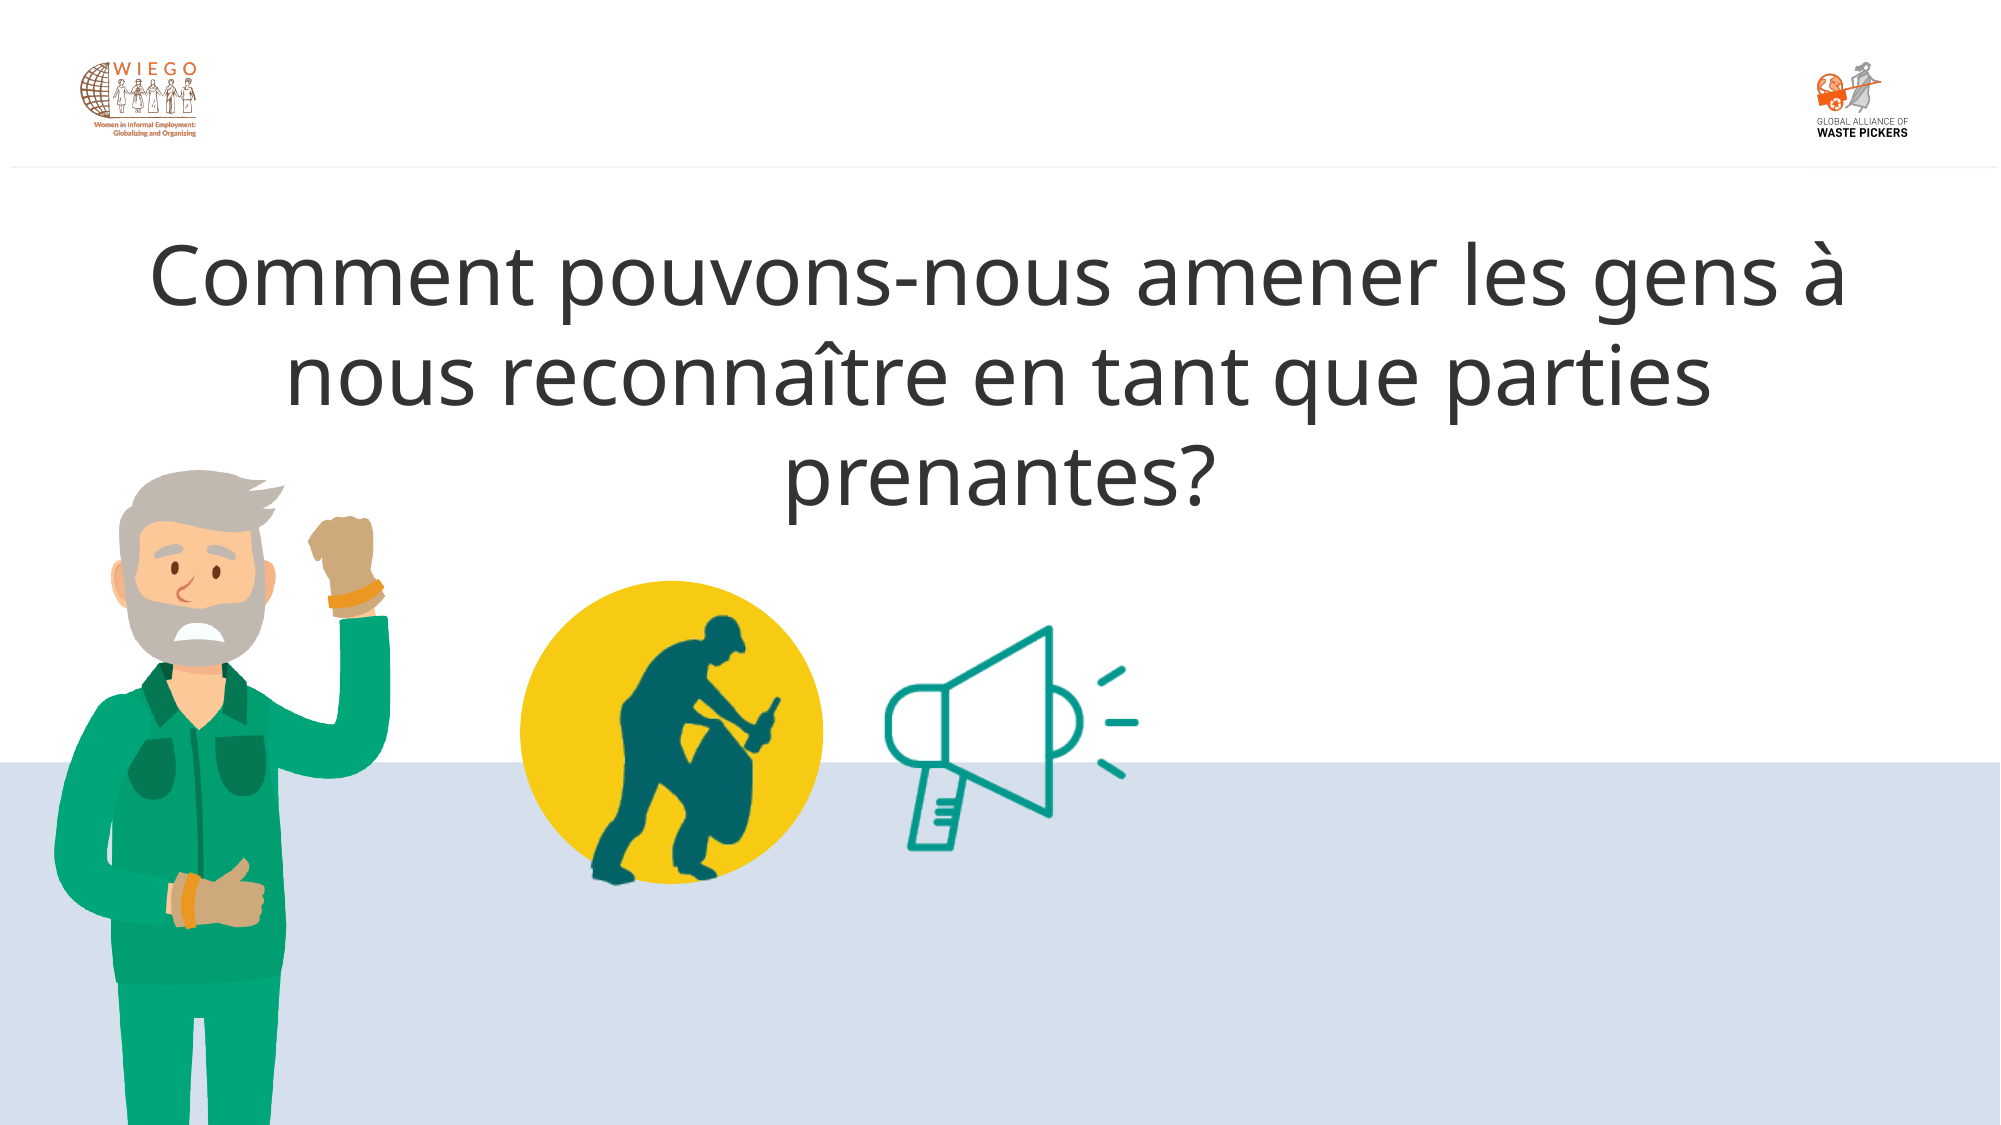

Comment pouvons-nous amener les gens à nous reconnaître en tant que parties prenantes?